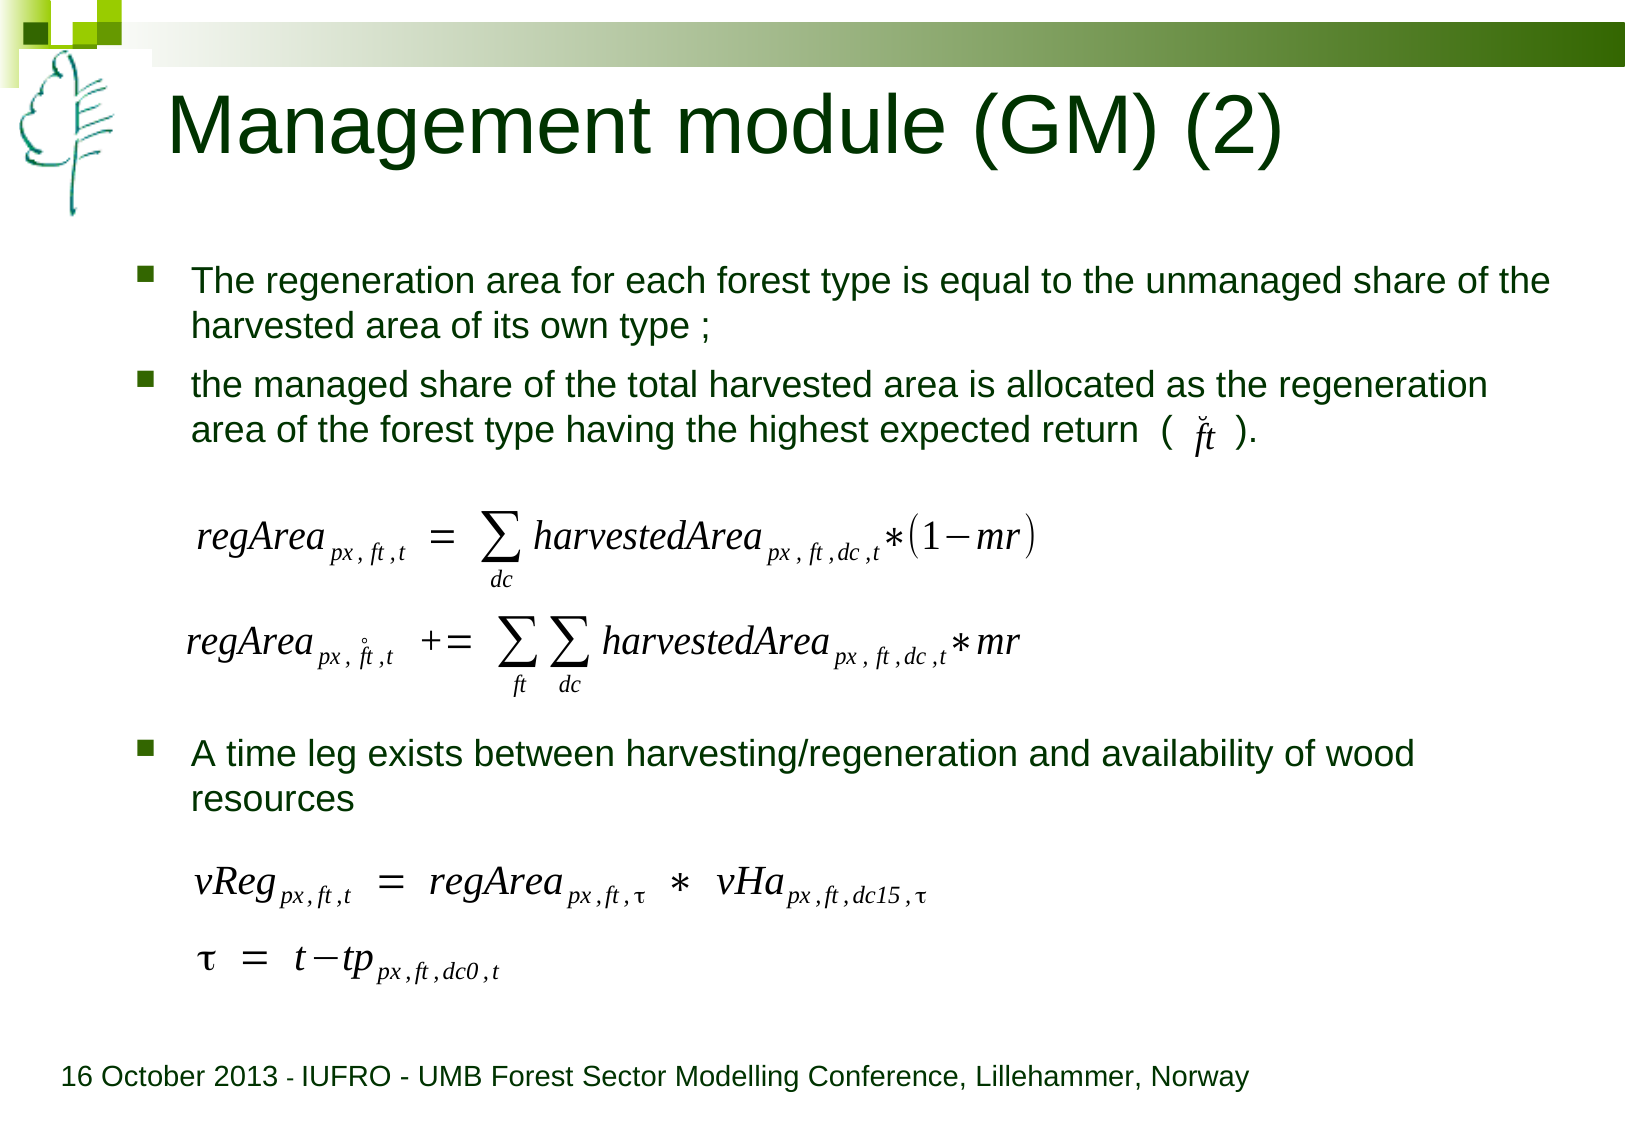

# Management module (GM) (2)
The regeneration area for each forest type is equal to the unmanaged share of the harvested area of its own type ;
the managed share of the total harvested area is allocated as the regeneration area of the forest type having the highest expected return ( ).
A time leg exists between harvesting/regeneration and availability of wood resources